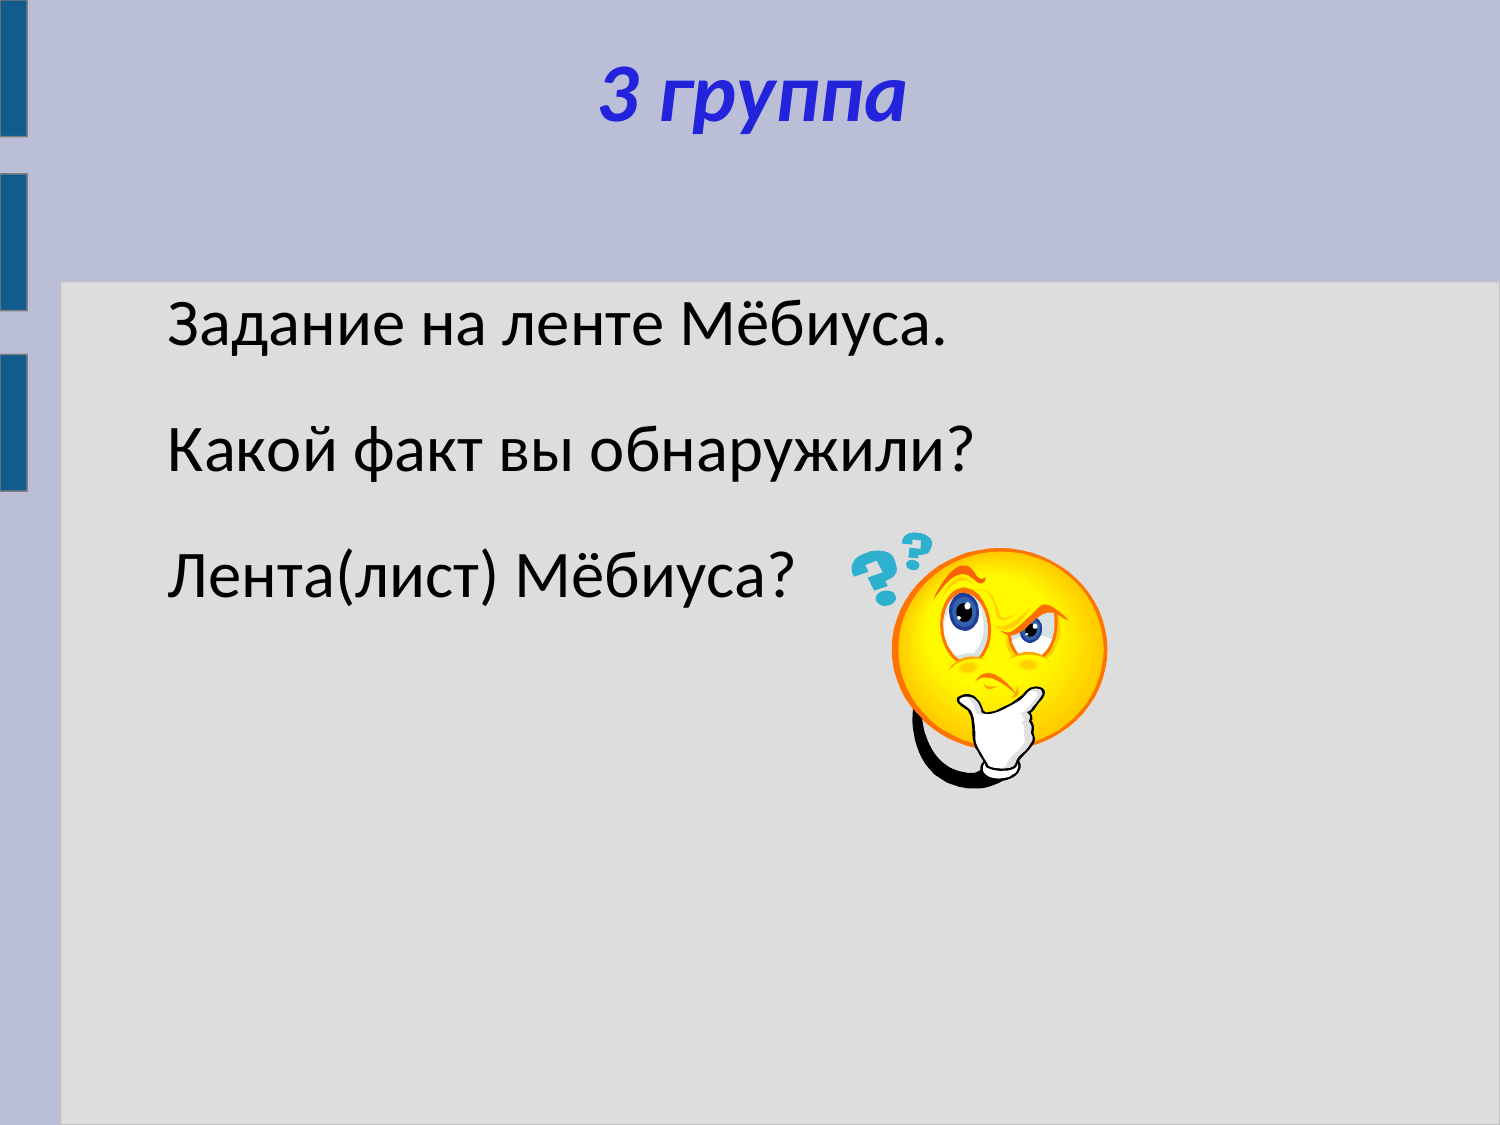

3 группа
Задание на ленте Мёбиуса.
Какой факт вы обнаружили?
Лента(лист) Мёбиуса?